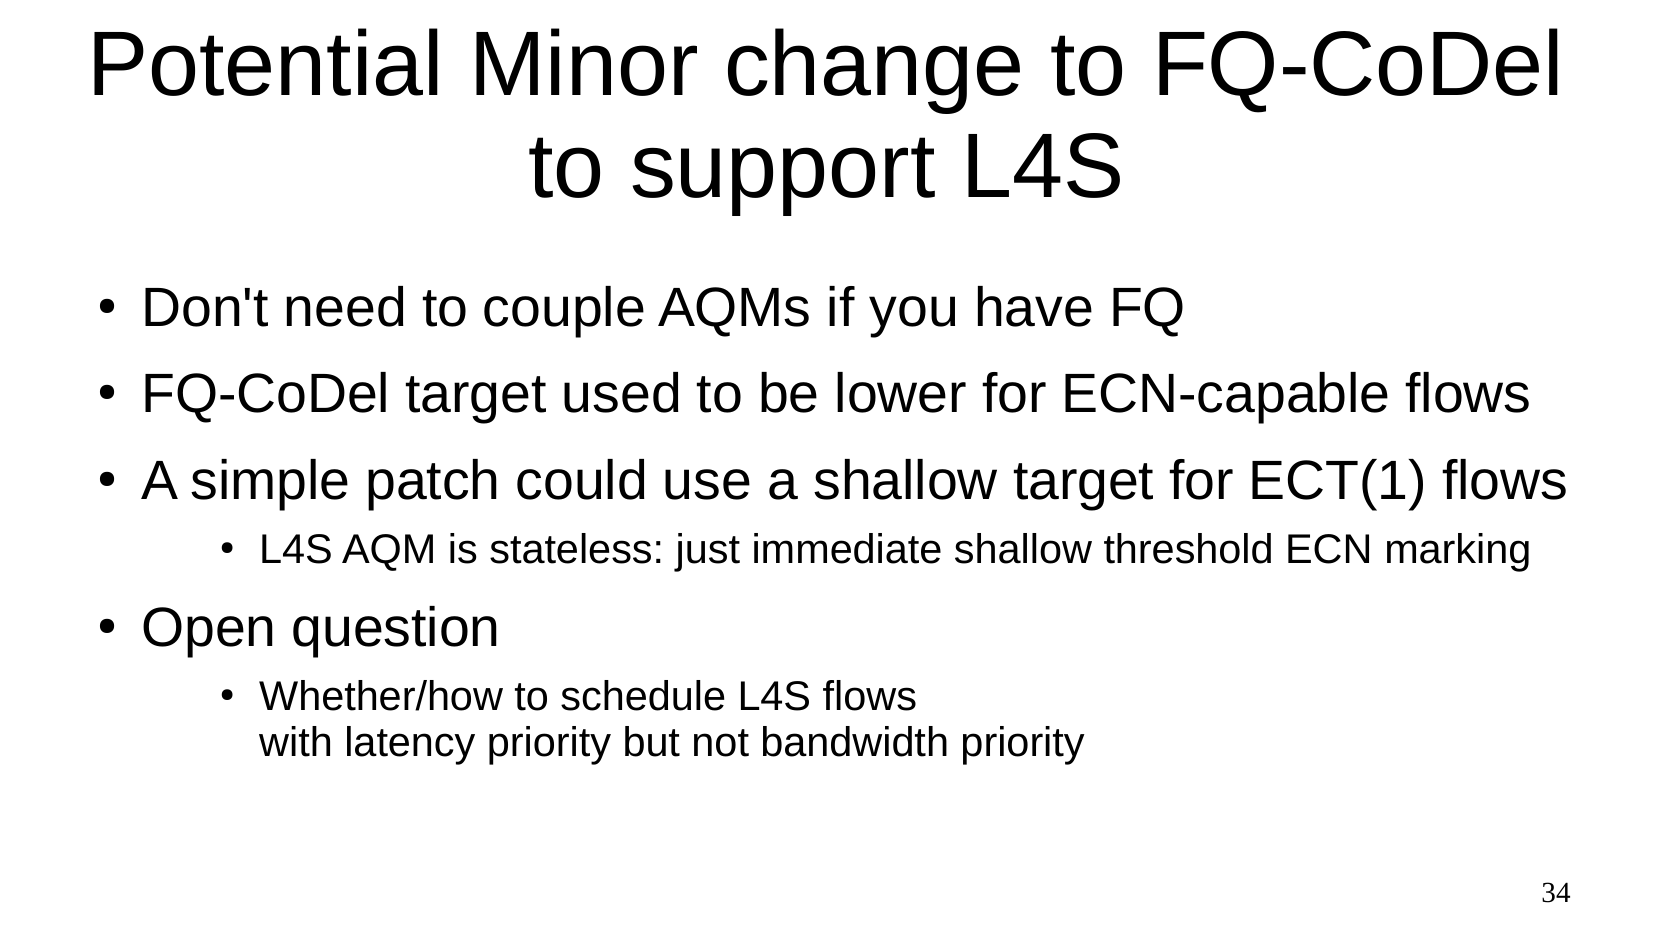

# Potential Minor change to FQ-CoDel to support L4S
Don't need to couple AQMs if you have FQ
FQ-CoDel target used to be lower for ECN-capable flows
A simple patch could use a shallow target for ECT(1) flows
L4S AQM is stateless: just immediate shallow threshold ECN marking
Open question
Whether/how to schedule L4S flows
with latency priority but not bandwidth priority
34